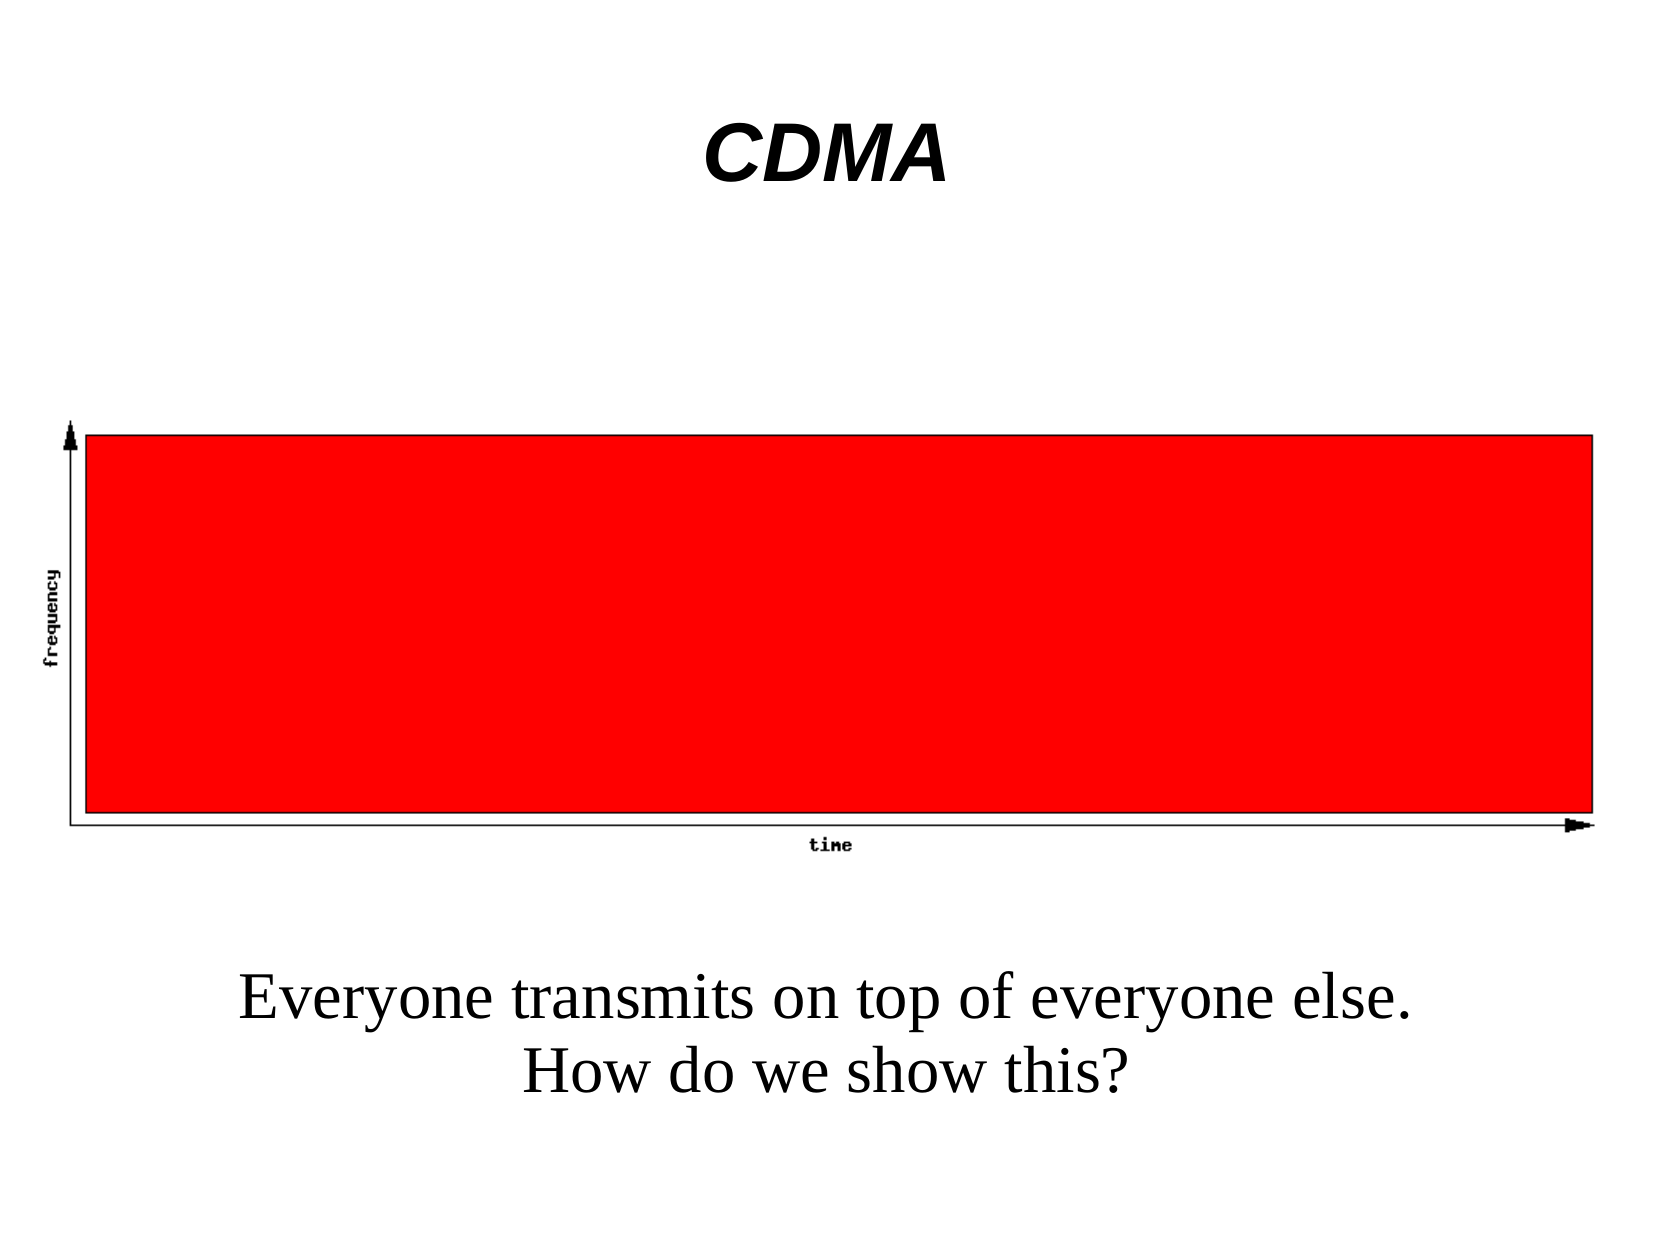

# CDMA
Everyone transmits on top of everyone else.
How do we show this?